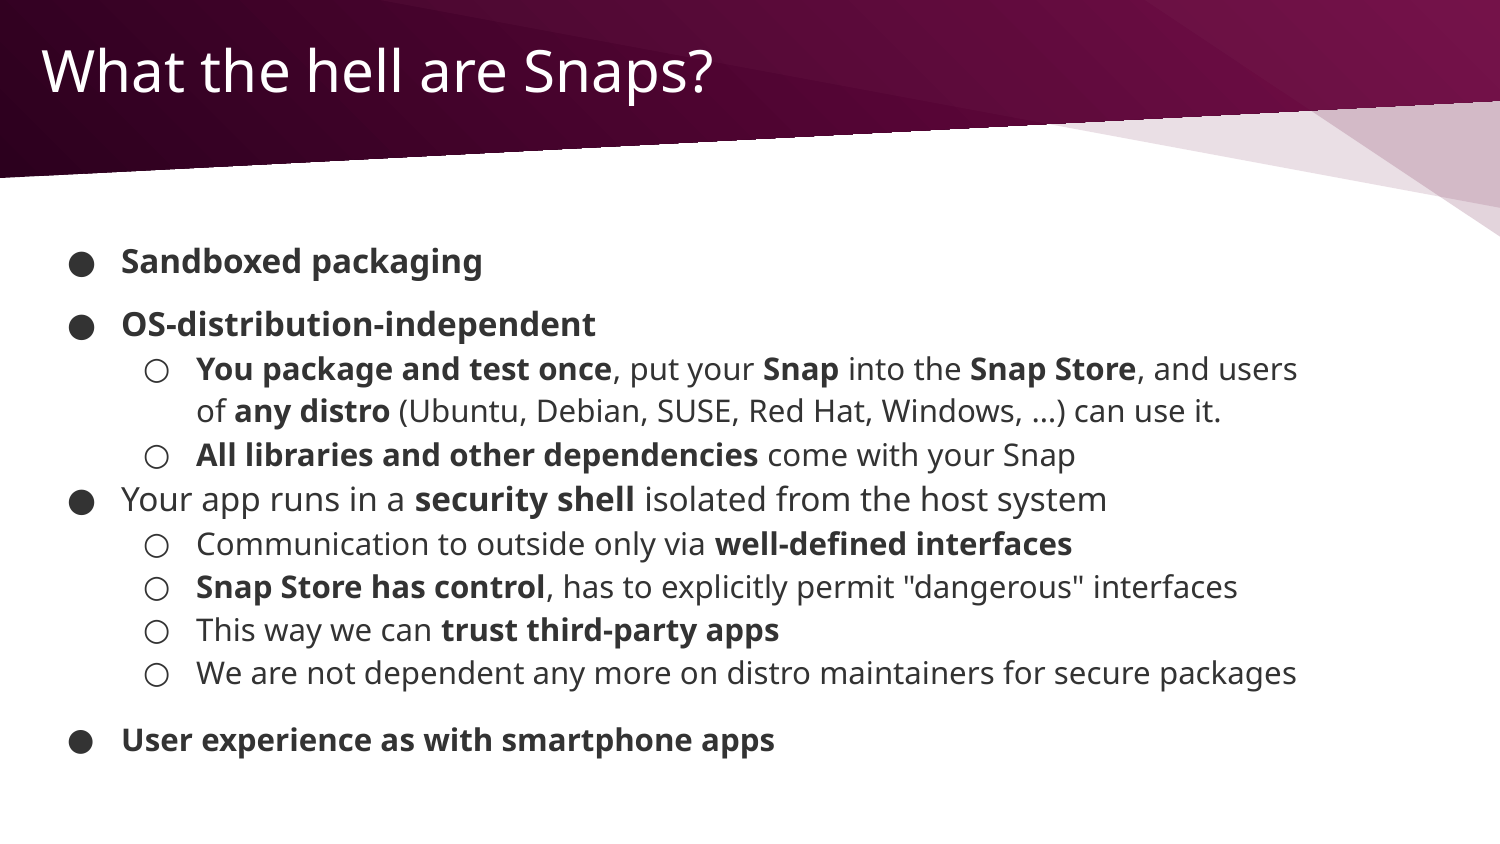

What the hell are Snaps?
# Sandboxed packaging
OS-distribution-independent
You package and test once, put your Snap into the Snap Store, and users of any distro (Ubuntu, Debian, SUSE, Red Hat, Windows, …) can use it.
All libraries and other dependencies come with your Snap
Your app runs in a security shell isolated from the host system
Communication to outside only via well-defined interfaces
Snap Store has control, has to explicitly permit "dangerous" interfaces
This way we can trust third-party apps
We are not dependent any more on distro maintainers for secure packages
User experience as with smartphone apps